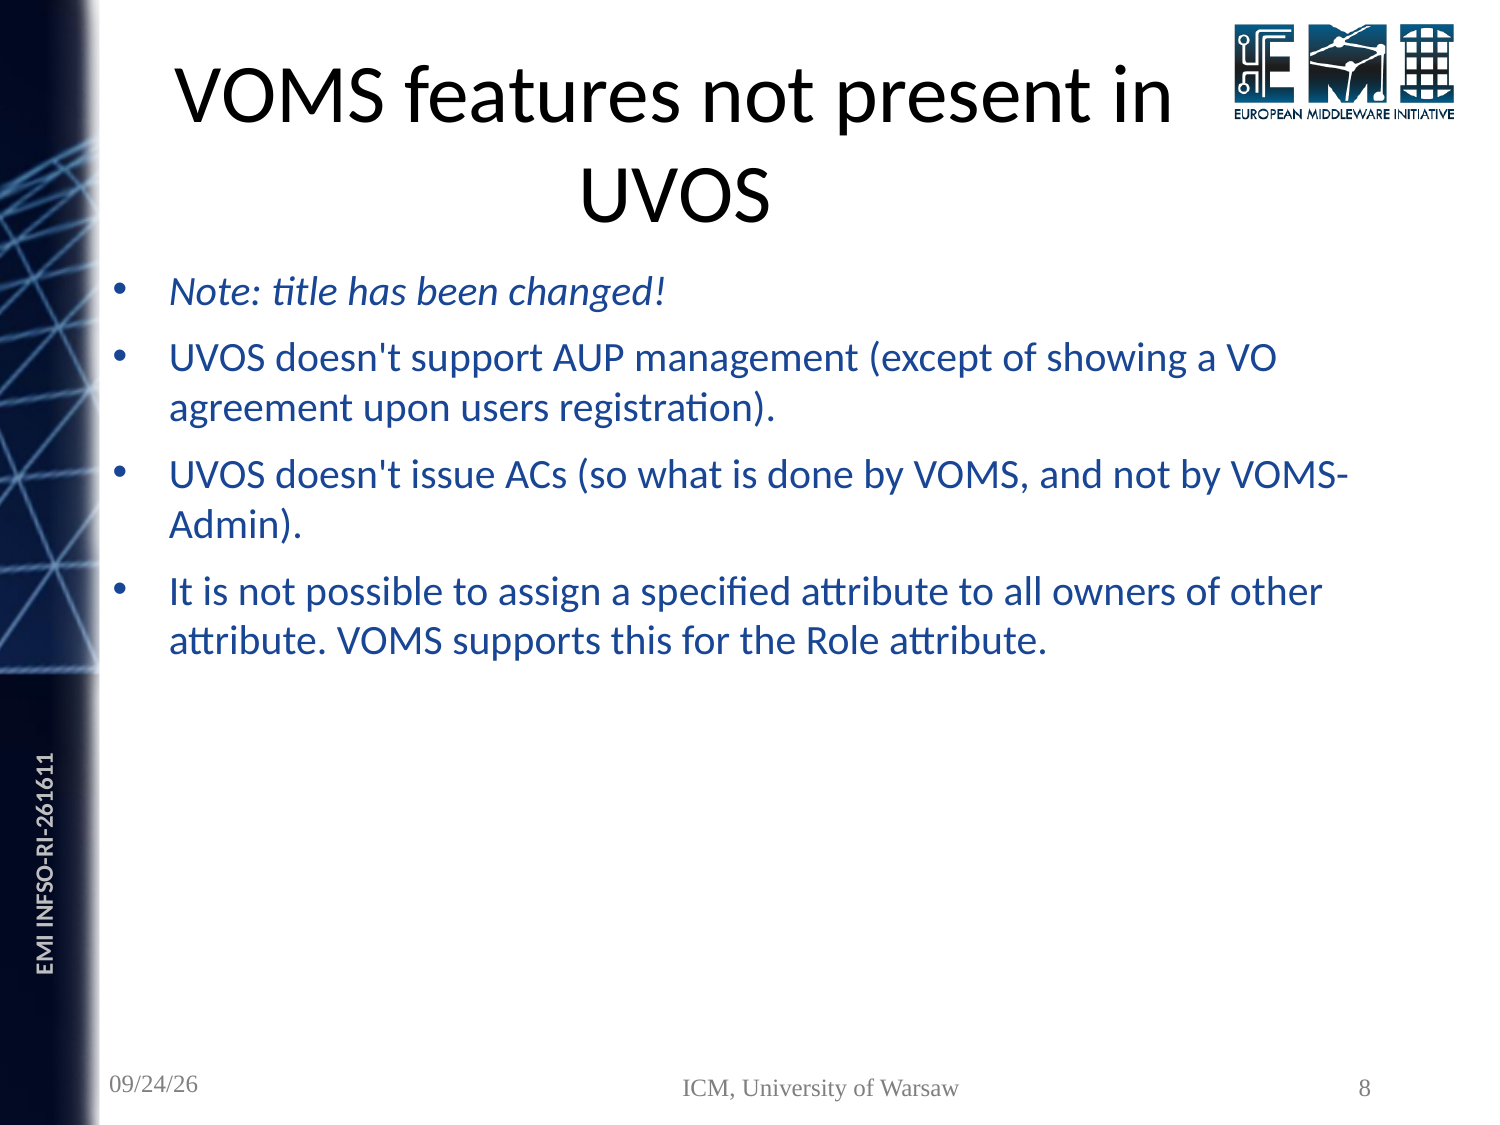

# VOMS features not present in UVOS
Note: title has been changed!
UVOS doesn't support AUP management (except of showing a VO agreement upon users registration).
UVOS doesn't issue ACs (so what is done by VOMS, and not by VOMS-Admin).
It is not possible to assign a specified attribute to all owners of other attribute. VOMS supports this for the Role attribute.
8